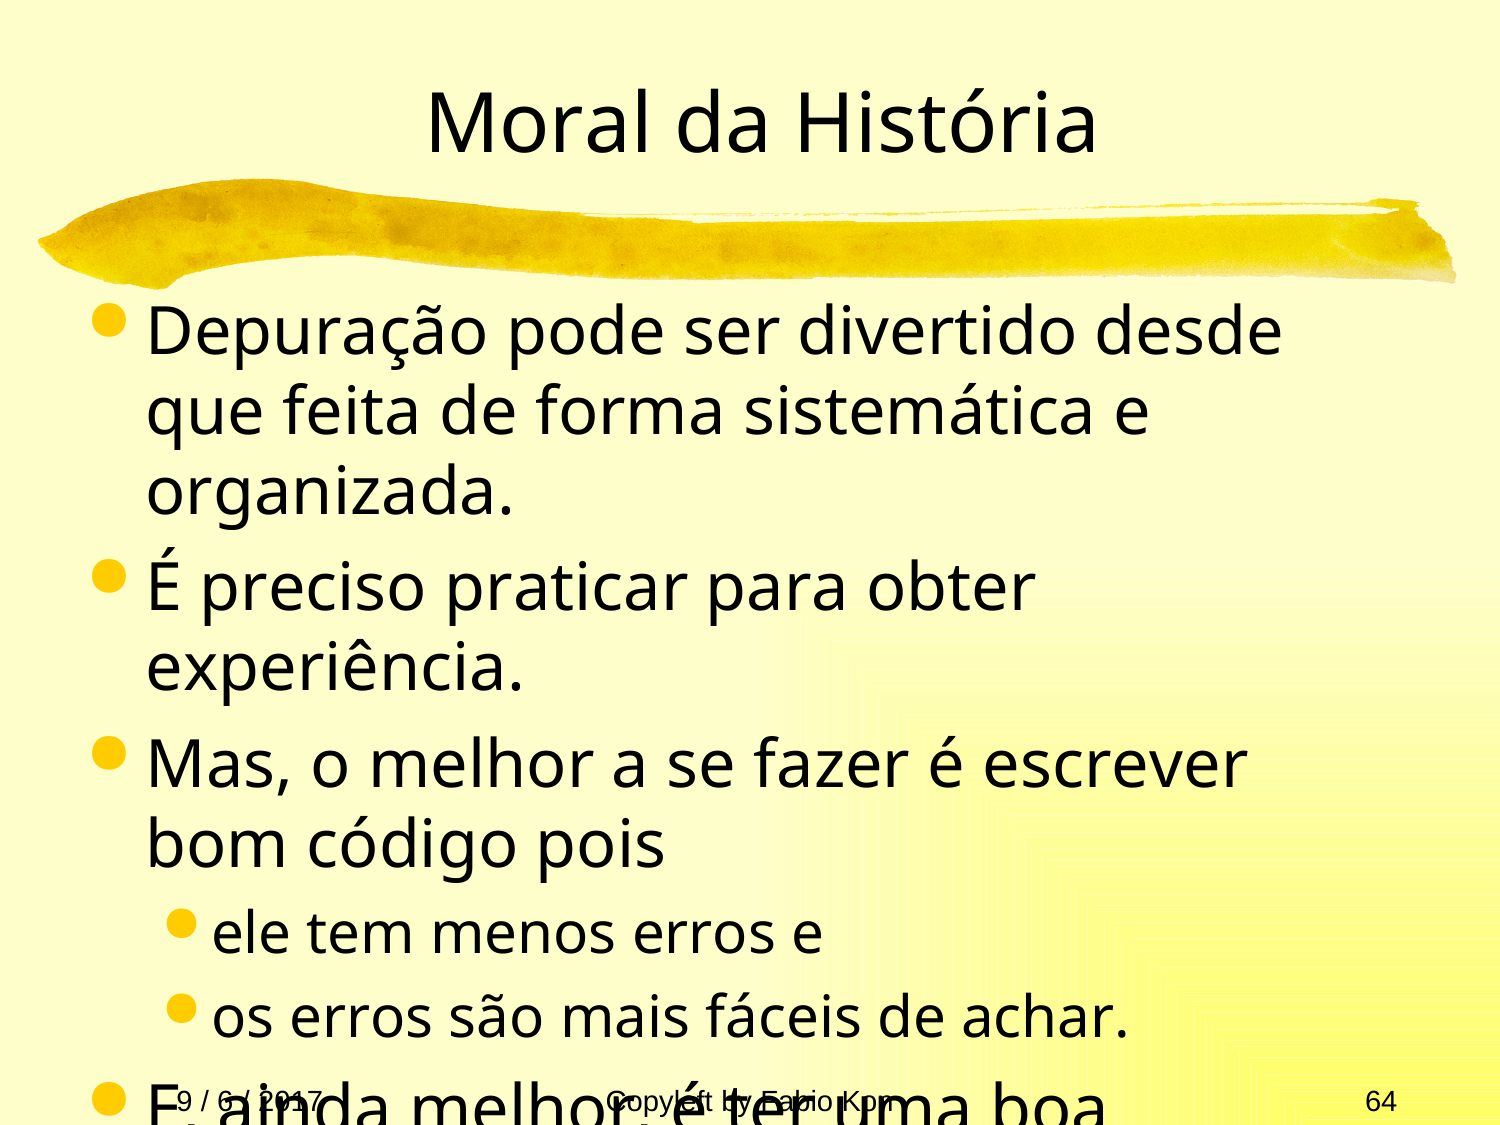

# Moral da História
Depuração pode ser divertido desde que feita de forma sistemática e organizada.
É preciso praticar para obter experiência.
Mas, o melhor a se fazer é escrever bom código pois
ele tem menos erros e
os erros são mais fáceis de achar.
E, ainda melhor, é ter uma boa cobertura de testes automatizados.
ECOOP'99 OOOSW
64